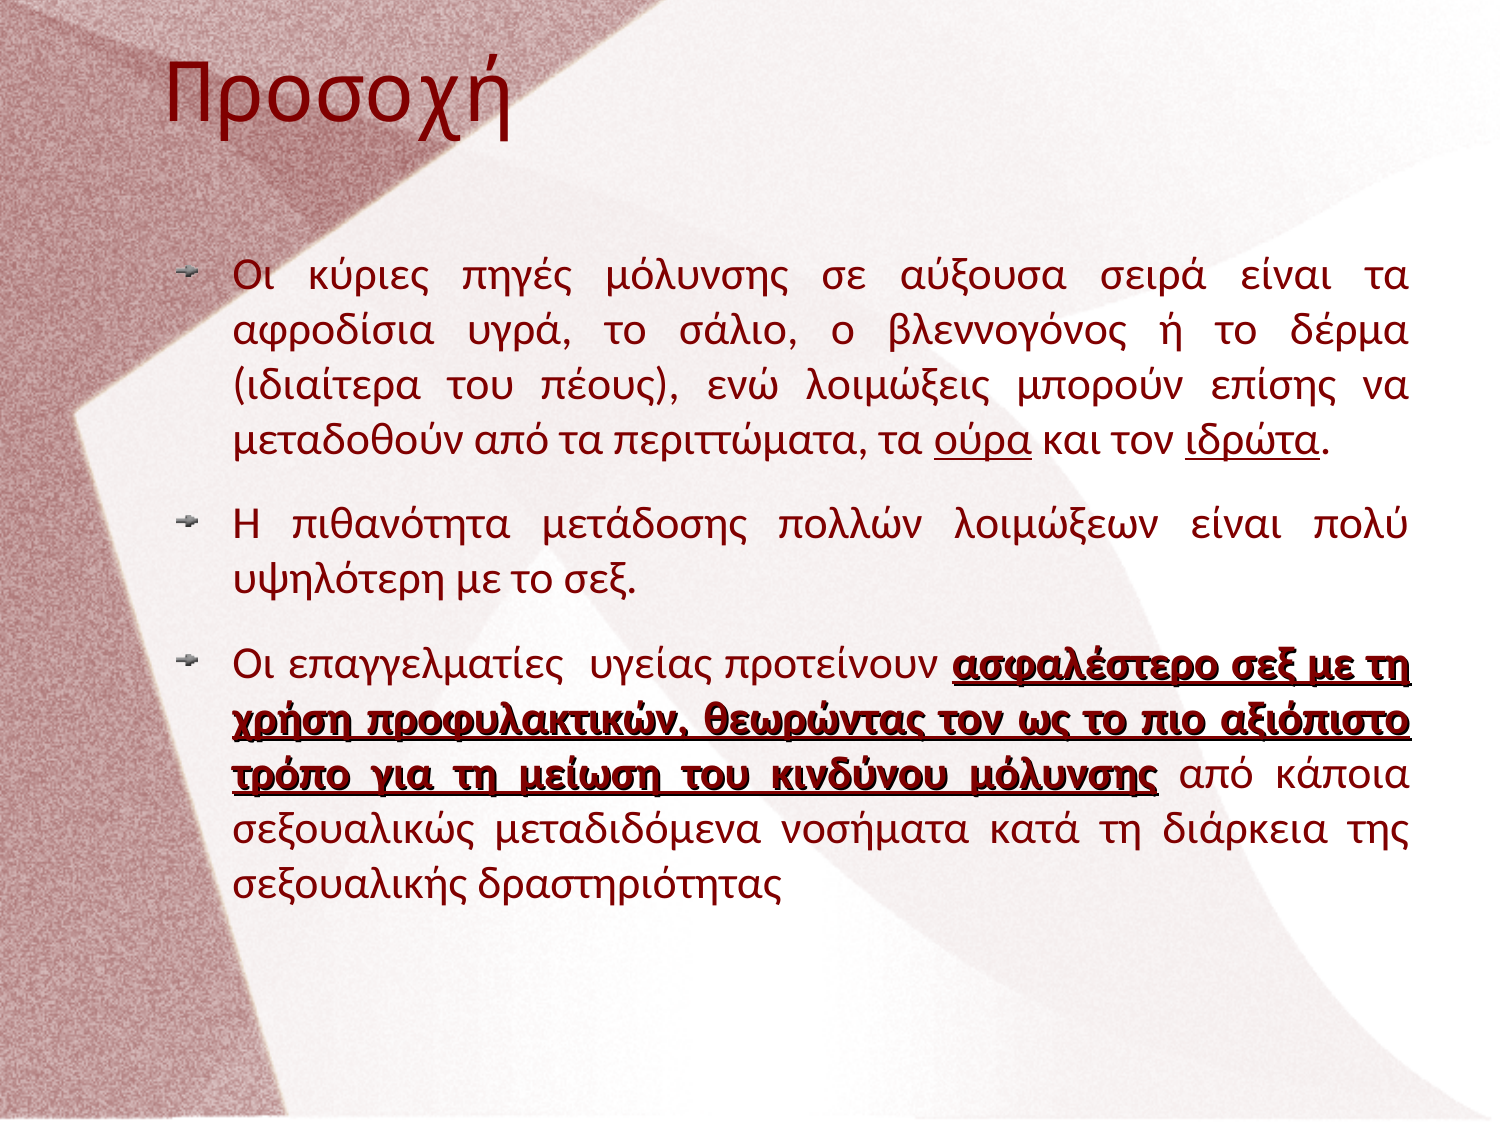

# Προσοχή
Οι κύριες πηγές μόλυνσης σε αύξουσα σειρά είναι τα αφροδίσια υγρά, το σάλιο, ο βλεννογόνος ή το δέρμα (ιδιαίτερα του πέους), ενώ λοιμώξεις μπορούν επίσης να μεταδοθούν από τα περιττώματα, τα ούρα και τον ιδρώτα.
Η πιθανότητα μετάδοσης πολλών λοιμώξεων είναι πολύ υψηλότερη με το σεξ.
Οι επαγγελματίες υγείας προτείνουν ασφαλέστερο σεξ με τη χρήση προφυλακτικών, θεωρώντας τον ως το πιο αξιόπιστο τρόπο για τη μείωση του κινδύνου μόλυνσης από κάποια σεξουαλικώς μεταδιδόμενα νοσήματα κατά τη διάρκεια της σεξουαλικής δραστηριότητας